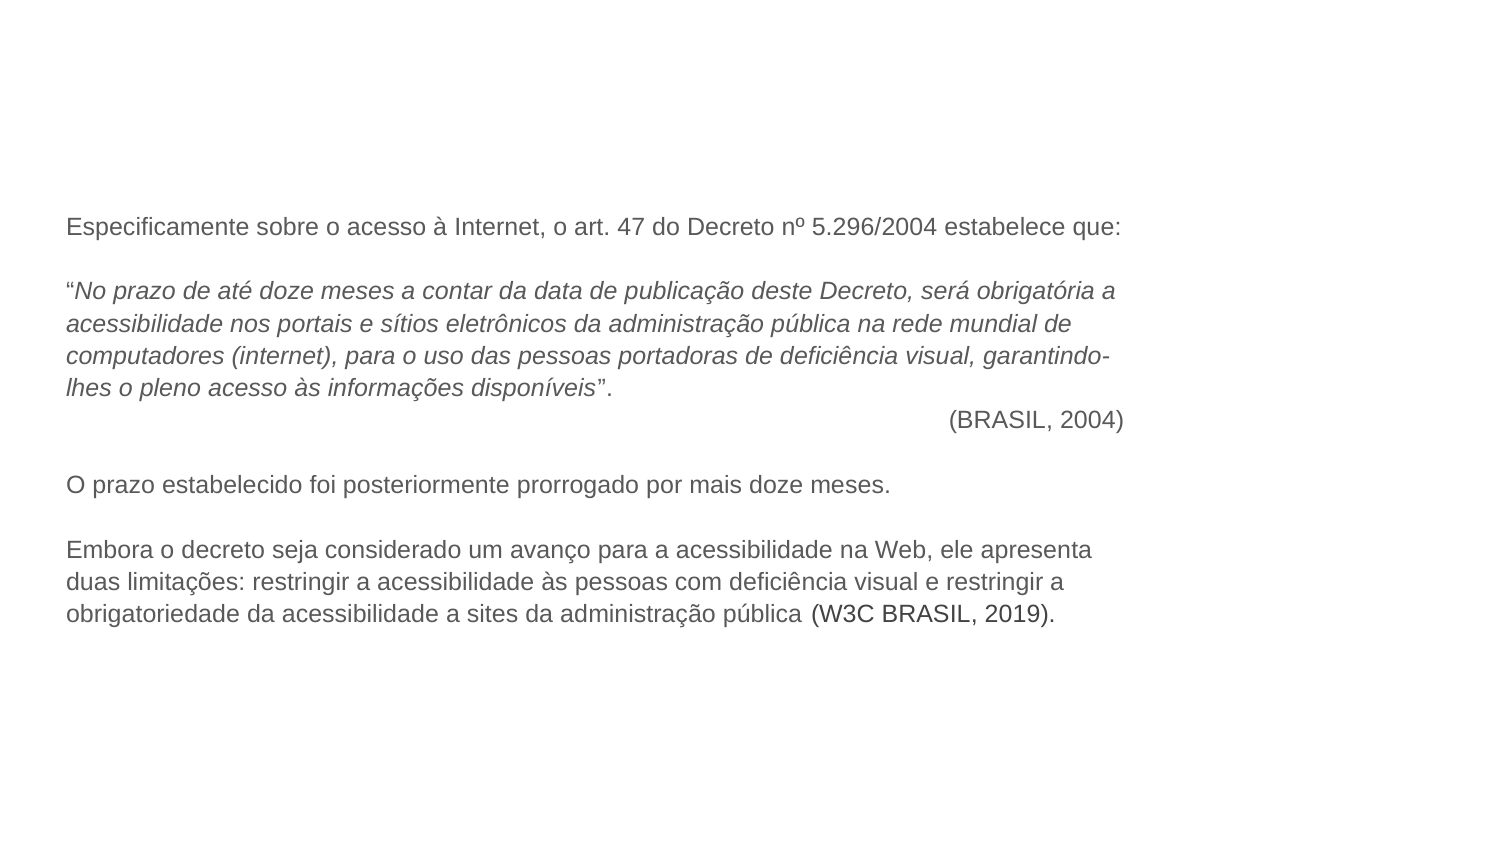

# Decreto 5.296/2004
Especificamente sobre o acesso à Internet, o art. 47 do Decreto nº 5.296/2004 estabelece que:
“No prazo de até doze meses a contar da data de publicação deste Decreto, será obrigatória a acessibilidade nos portais e sítios eletrônicos da administração pública na rede mundial de computadores (internet), para o uso das pessoas portadoras de deficiência visual, garantindo-lhes o pleno acesso às informações disponíveis”.
(BRASIL, 2004)
O prazo estabelecido foi posteriormente prorrogado por mais doze meses.
Embora o decreto seja considerado um avanço para a acessibilidade na Web, ele apresenta duas limitações: restringir a acessibilidade às pessoas com deficiência visual e restringir a obrigatoriedade da acessibilidade a sites da administração pública (W3C BRASIL, 2019).